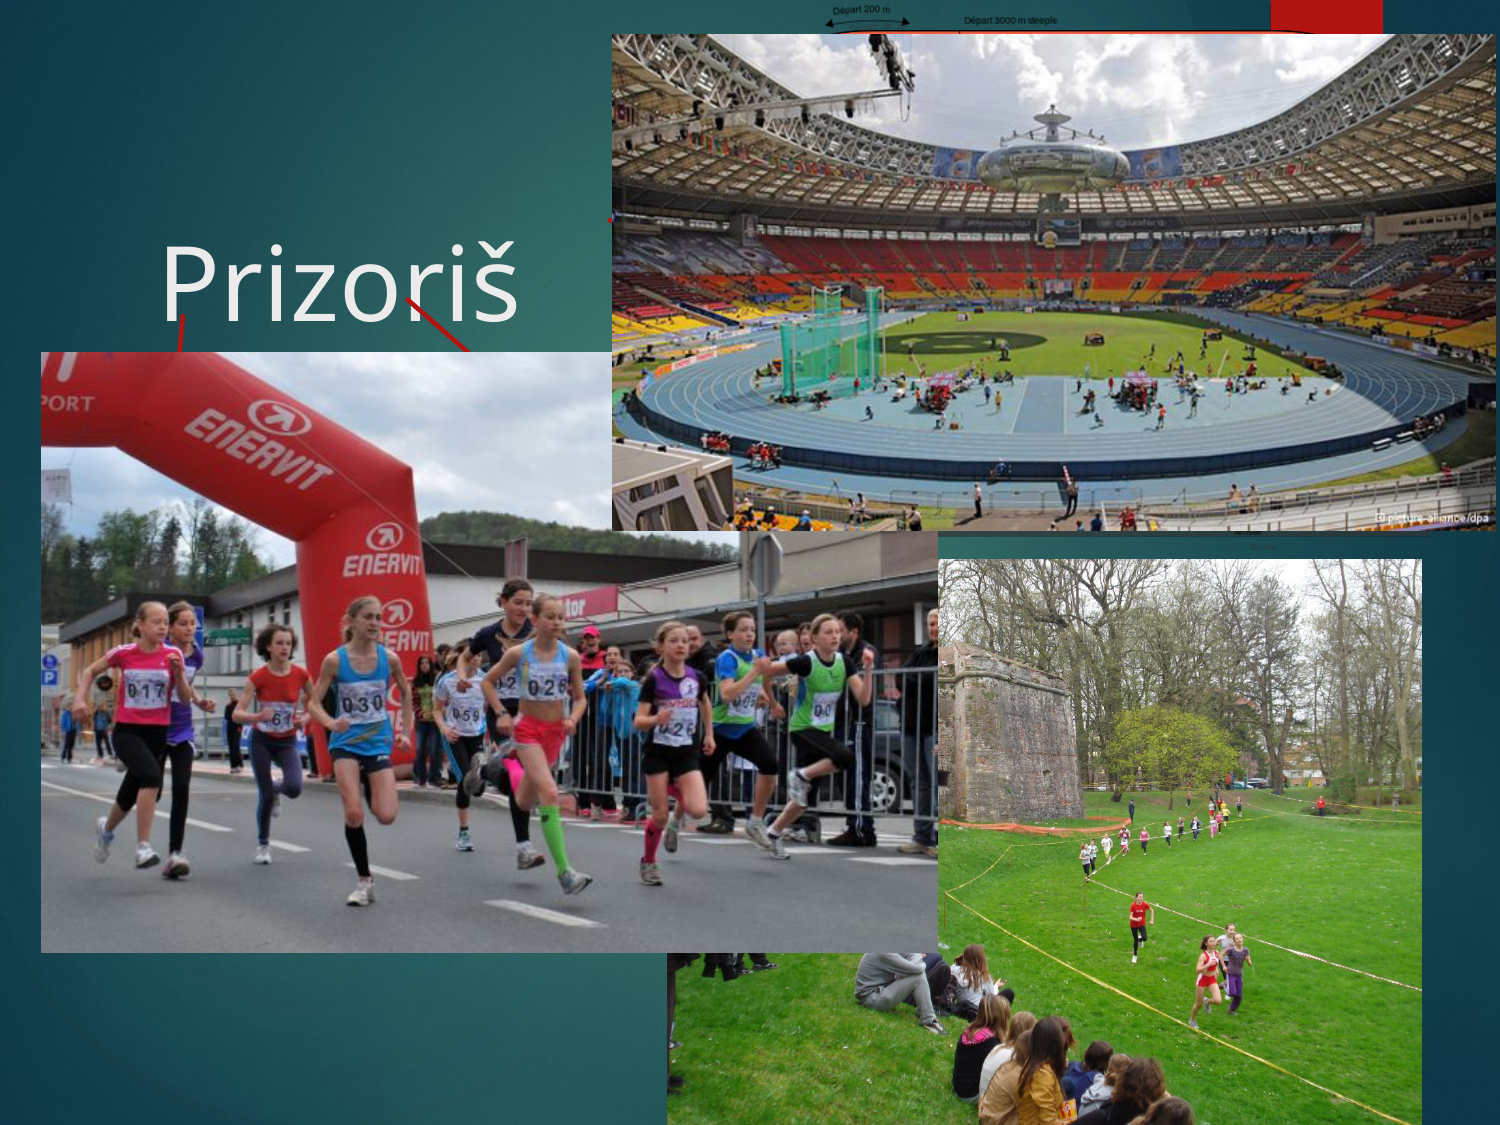

Atletski stadion
# Prizorišča
Proge za ulične/cestne teke
Prizorišča za kros